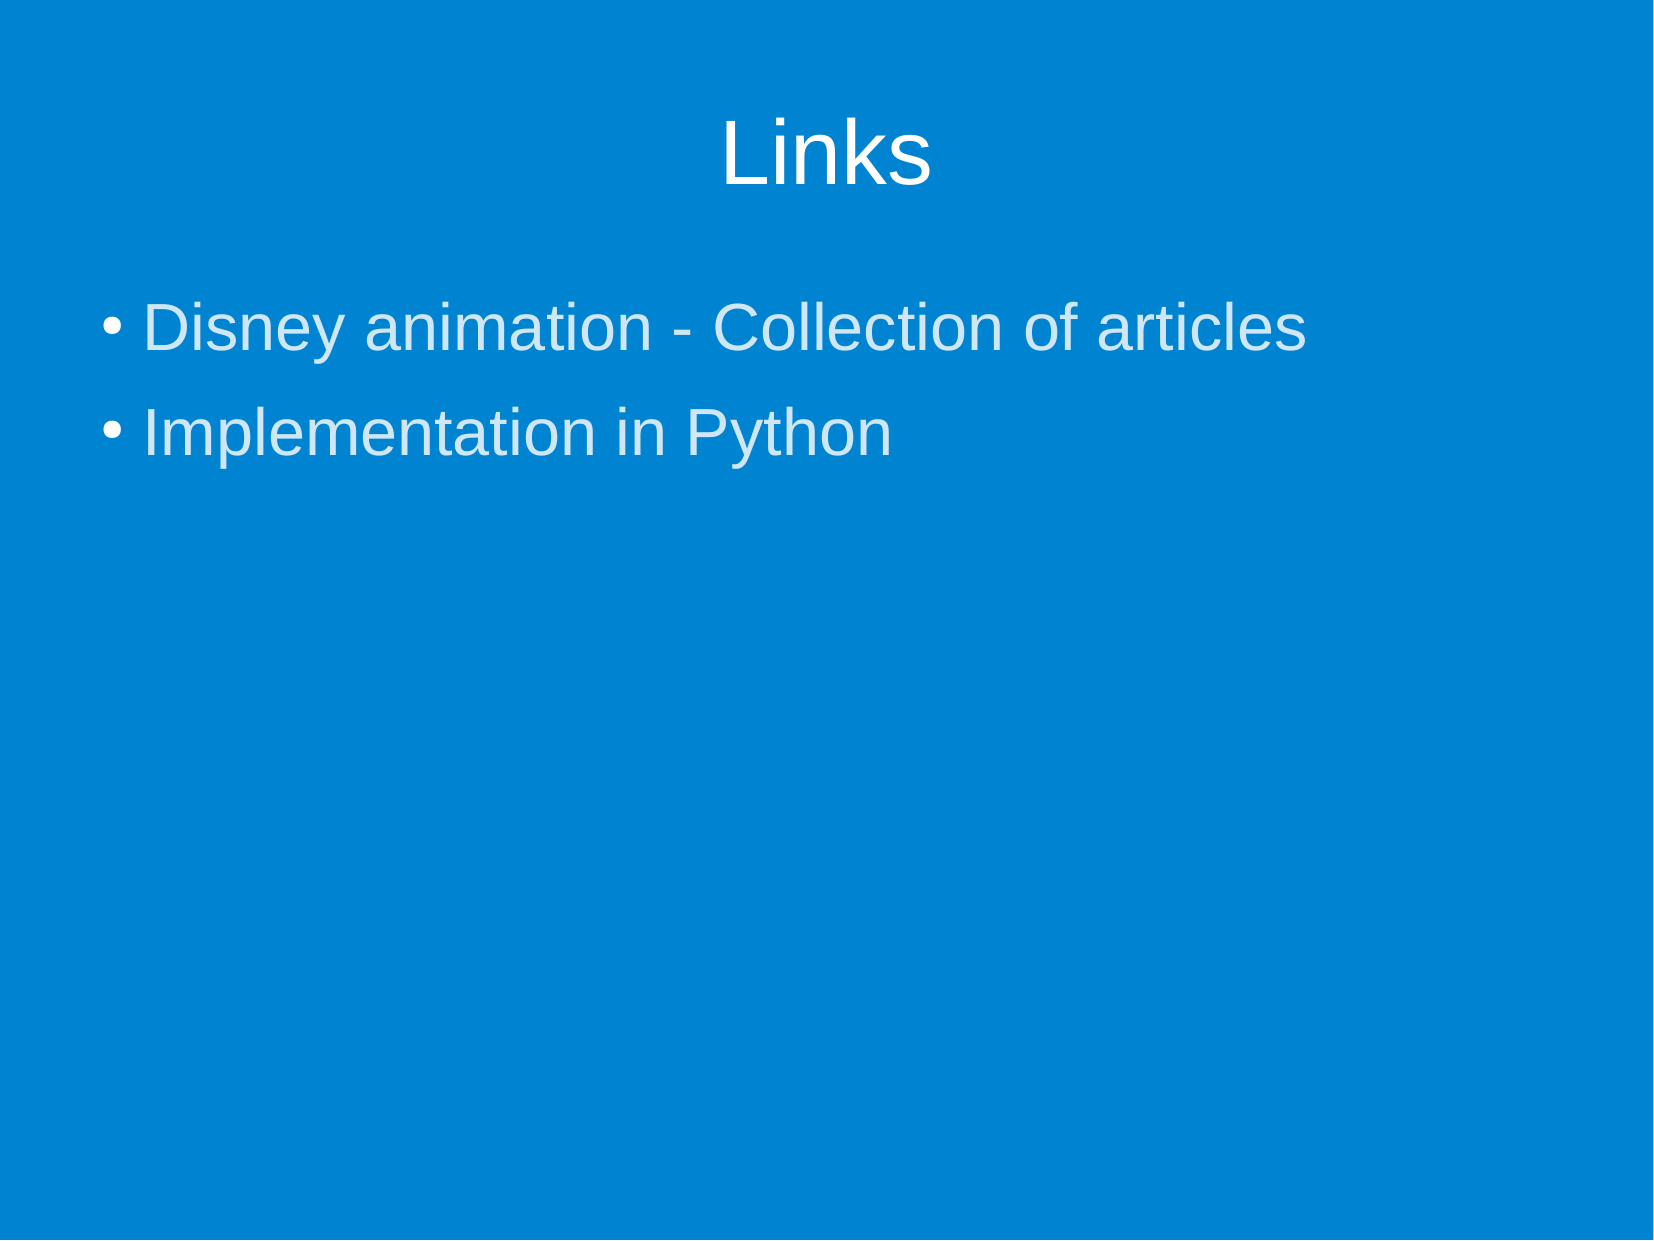

# Links
 Disney animation - Collection of articles
 Implementation in Python